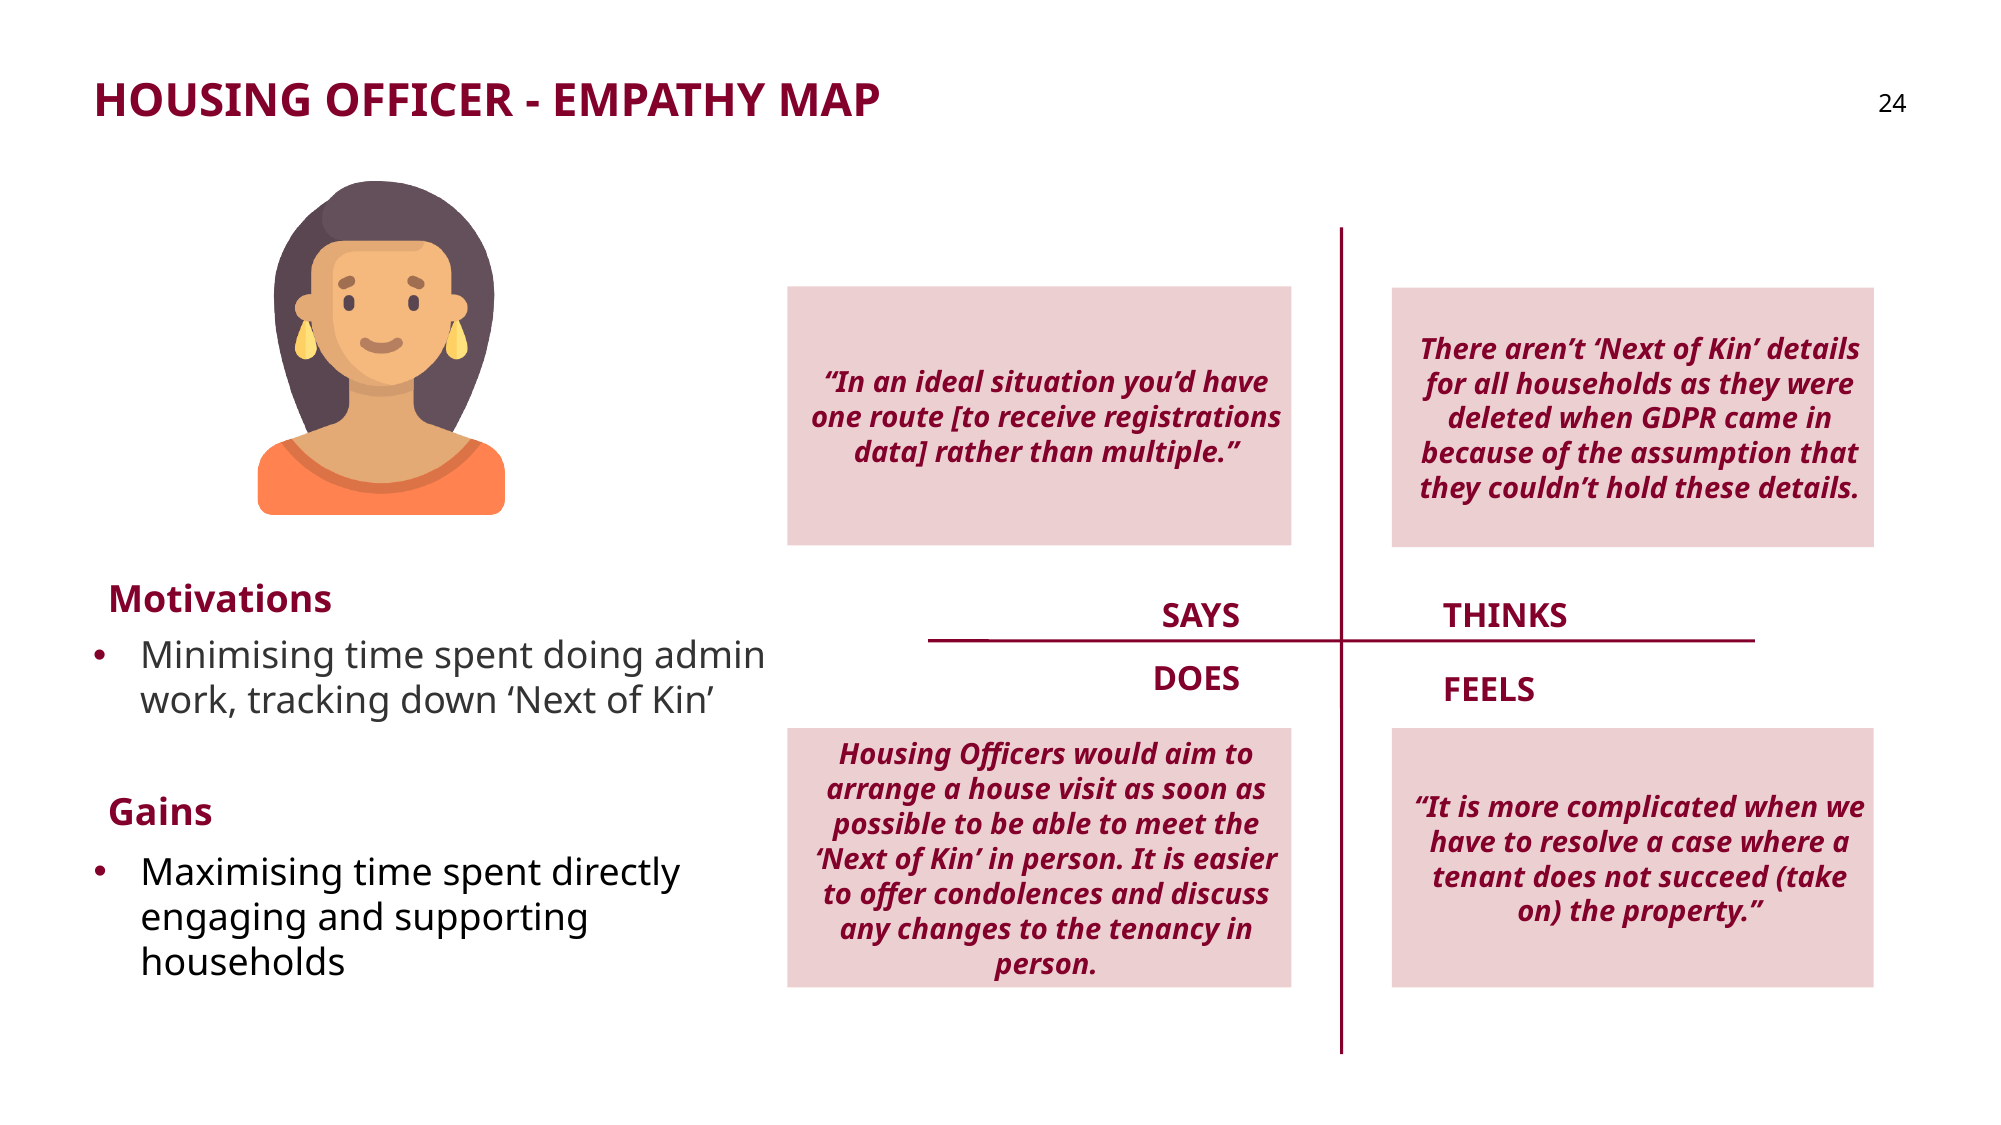

# HOUSING OFFICER - EMPATHY MAP
“In an ideal situation you’d have one route [to receive registrations data] rather than multiple.”
There aren’t ‘Next of Kin’ details for all households as they were deleted when GDPR came in because of the assumption that they couldn’t hold these details.
Motivations
SAYS
DOES
THINKS
FEELS
Minimising time spent doing admin work, tracking down ‘Next of Kin’
Housing Officers would aim to arrange a house visit as soon as possible to be able to meet the ‘Next of Kin’ in person. It is easier to offer condolences and discuss any changes to the tenancy in person.
“It is more complicated when we have to resolve a case where a tenant does not succeed (take on) the property.”
Gains
Maximising time spent directly engaging and supporting households